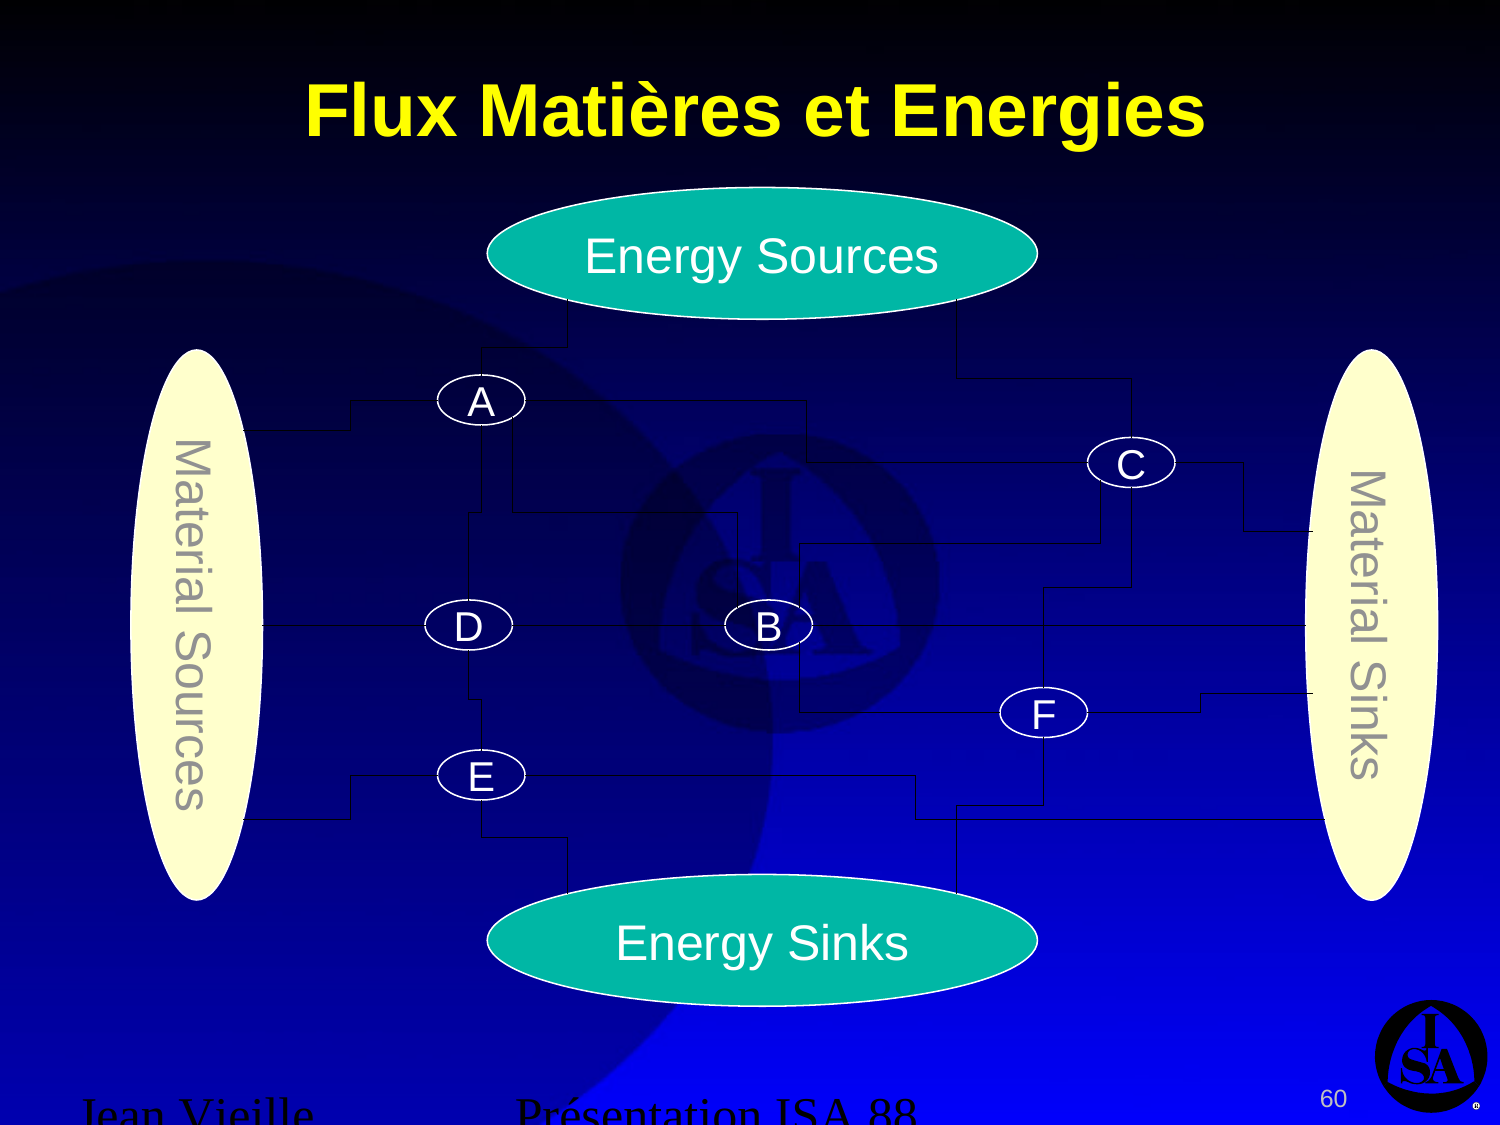

# Flux Matières et Energies
Energy Sources
Energy Sinks
A
C
D
B
F
E
Material Sources
Material Sinks